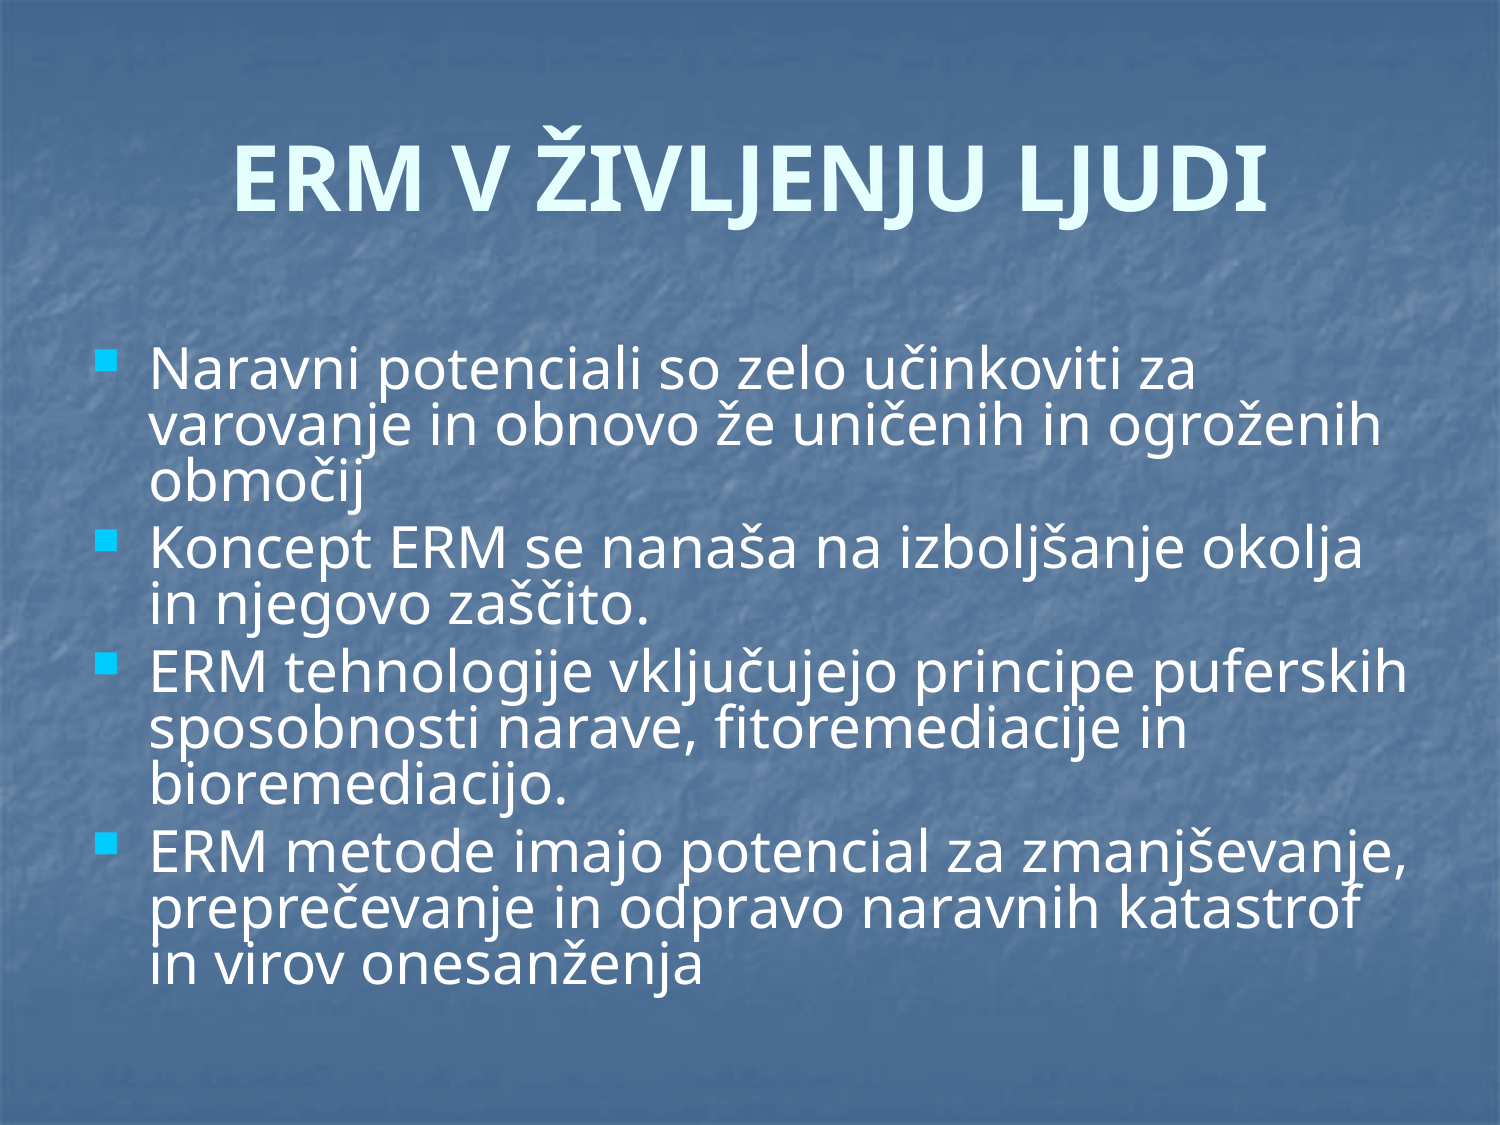

# ERM V ŽIVLJENJU LJUDI
Naravni potenciali so zelo učinkoviti za varovanje in obnovo že uničenih in ogroženih območij
Koncept ERM se nanaša na izboljšanje okolja in njegovo zaščito.
ERM tehnologije vključujejo principe puferskih sposobnosti narave, fitoremediacije in bioremediacijo.
ERM metode imajo potencial za zmanjševanje, preprečevanje in odpravo naravnih katastrof in virov onesanženja